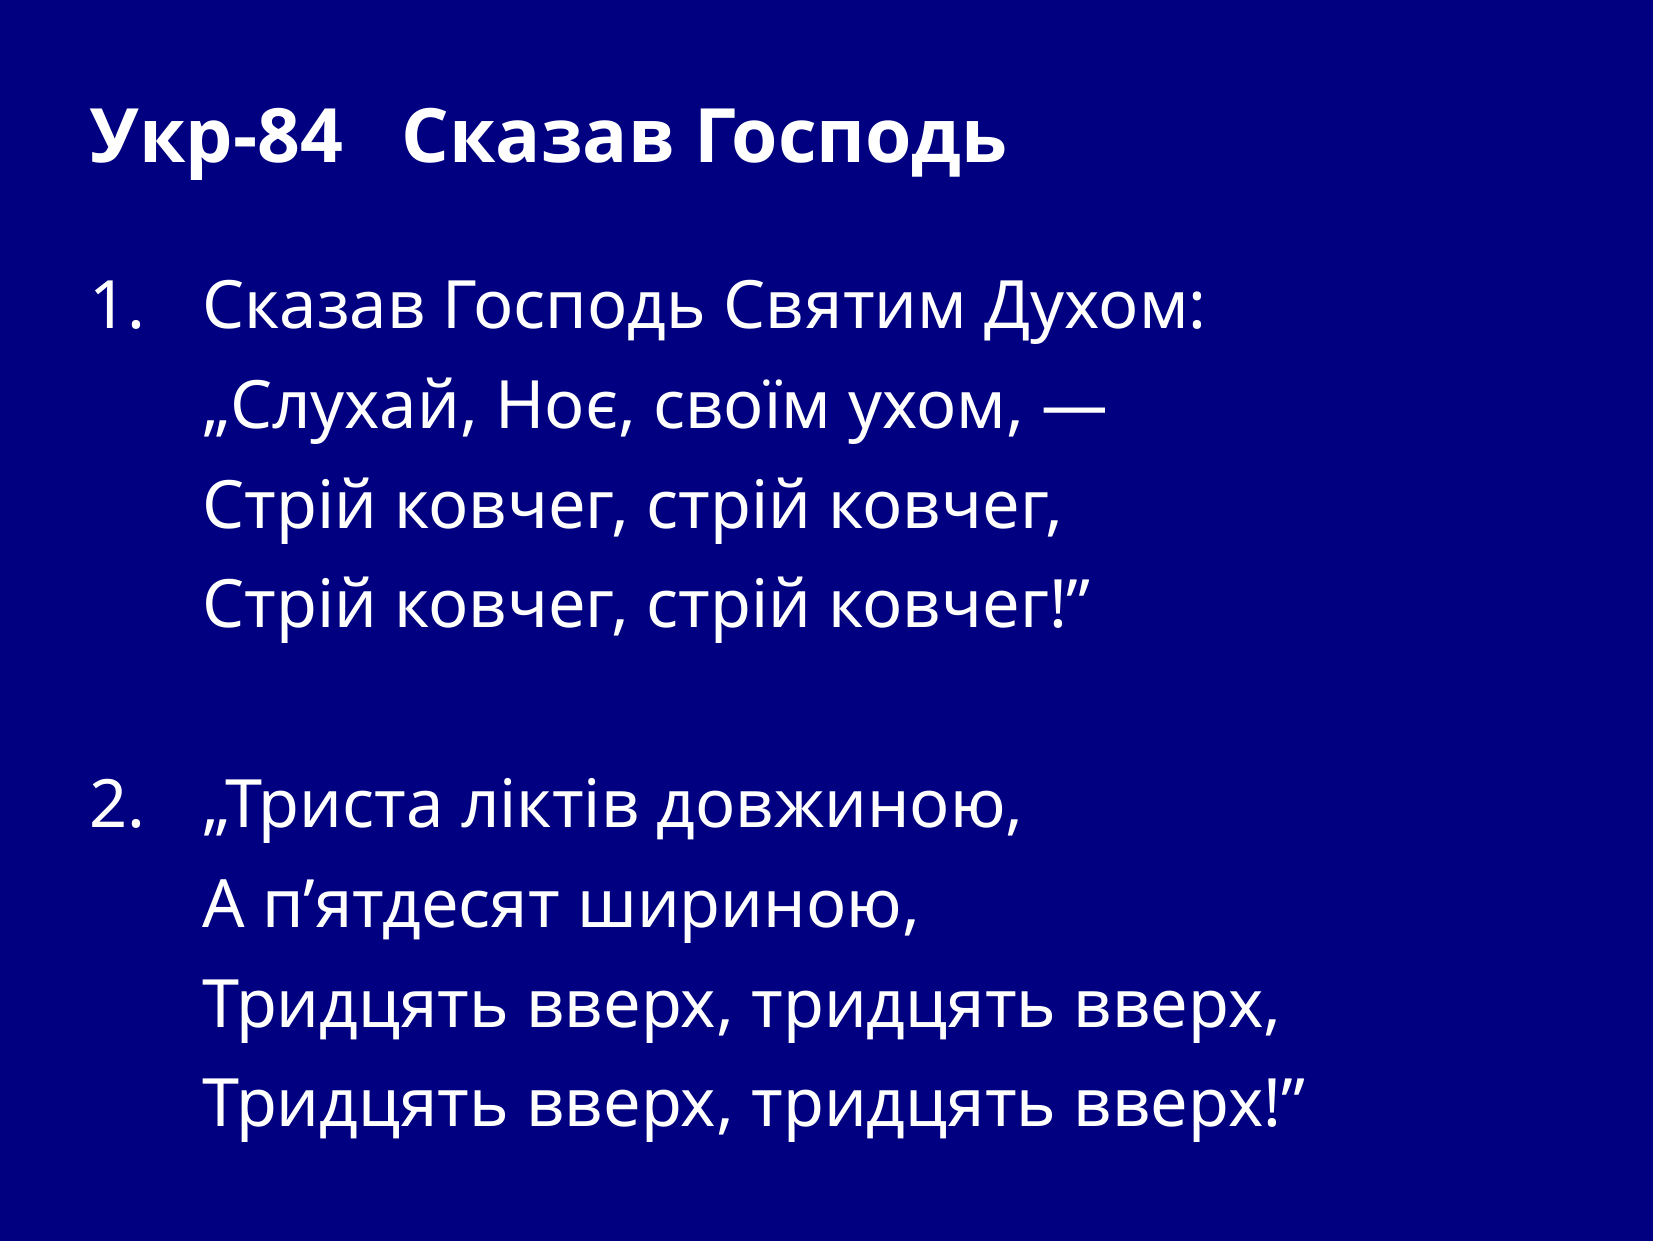

Укр-84 Сказав Господь
1.	Сказав Господь Святим Духом:
	„Слухай, Ноє, своїм ухом, ―
	Стрій ковчег, стрій ковчег,
	Стрій ковчег, стрій ковчег!”
2.	„Триста ліктів довжиною,
	А п’ятдесят шириною,
	Тридцять вверх, тридцять вверх,
	Тридцять вверх, тридцять вверх!”